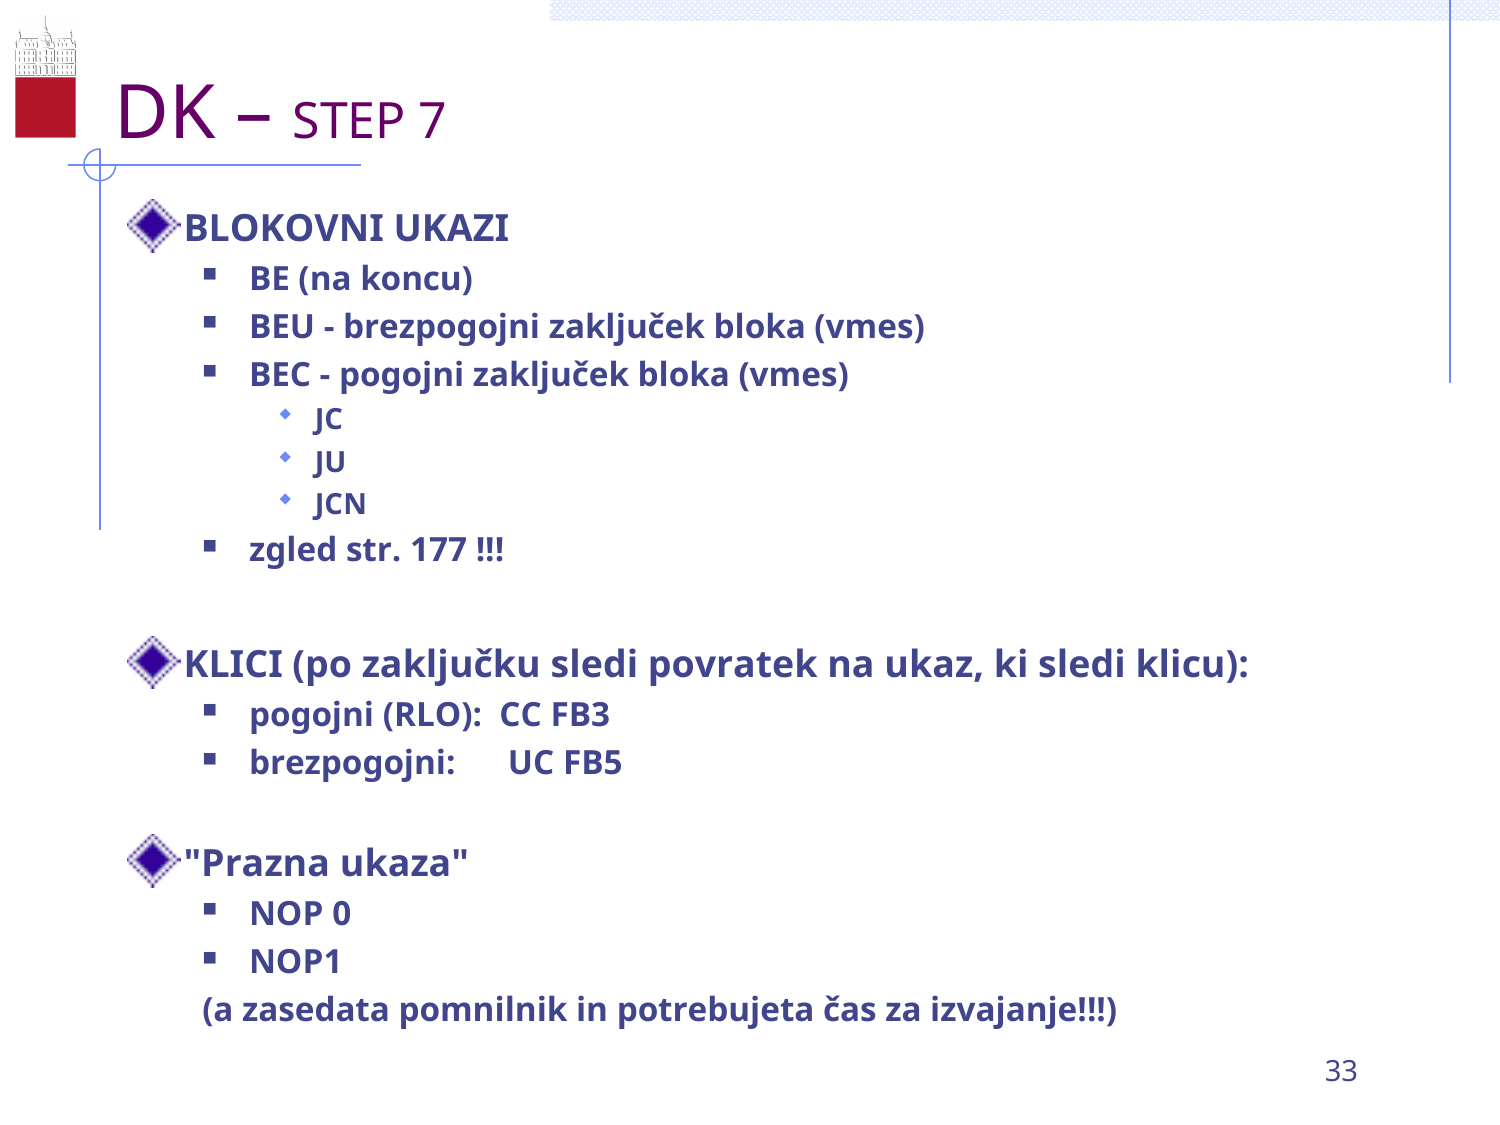

DK – STEP 7
# BLOKOVNI UKAZI
BE (na koncu)
BEU - brezpogojni zaključek bloka (vmes)
BEC - pogojni zaključek bloka (vmes)
JC
JU
JCN
zgled str. 177 !!!
KLICI (po zaključku sledi povratek na ukaz, ki sledi klicu):
pogojni (RLO): CC FB3
brezpogojni: UC FB5
"Prazna ukaza"
NOP 0
NOP1
(a zasedata pomnilnik in potrebujeta čas za izvajanje!!!)